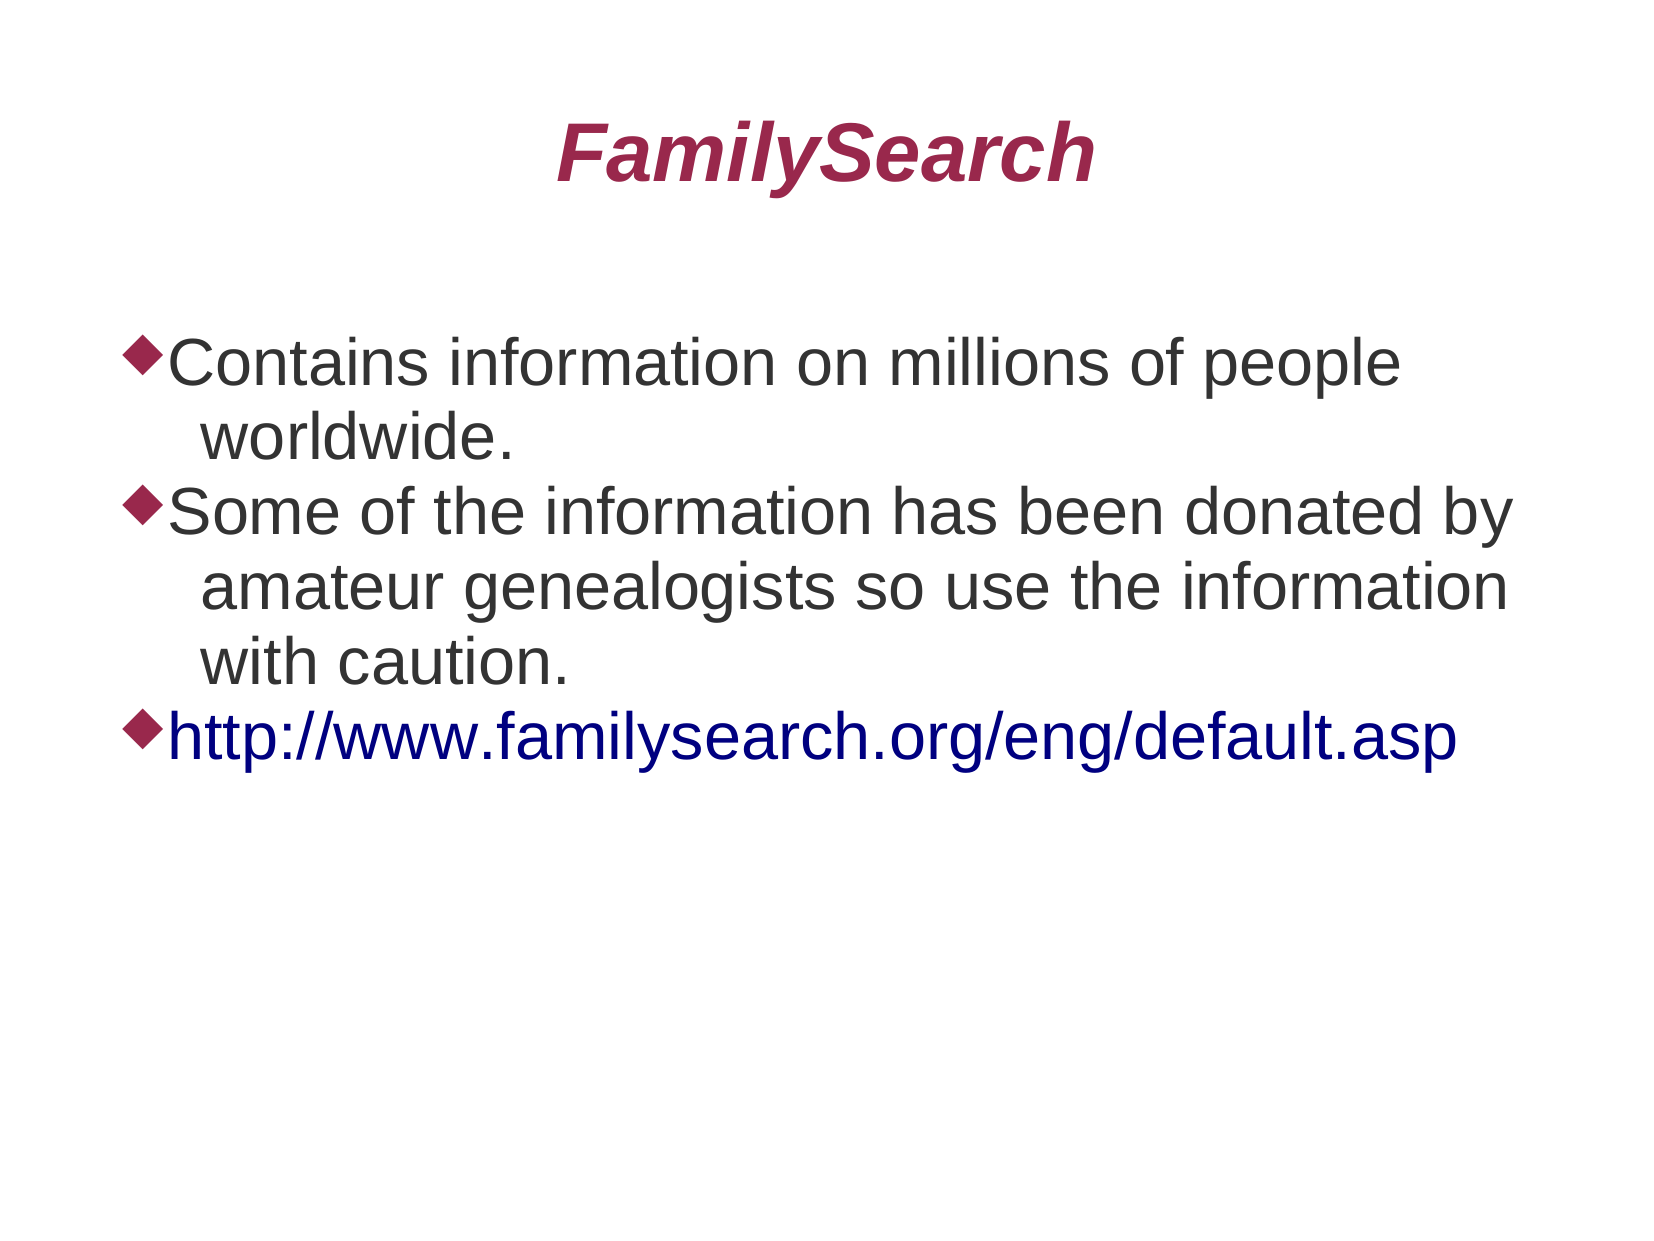

# FamilySearch
Contains information on millions of people worldwide.
Some of the information has been donated by amateur genealogists so use the information with caution.
http://www.familysearch.org/eng/default.asp